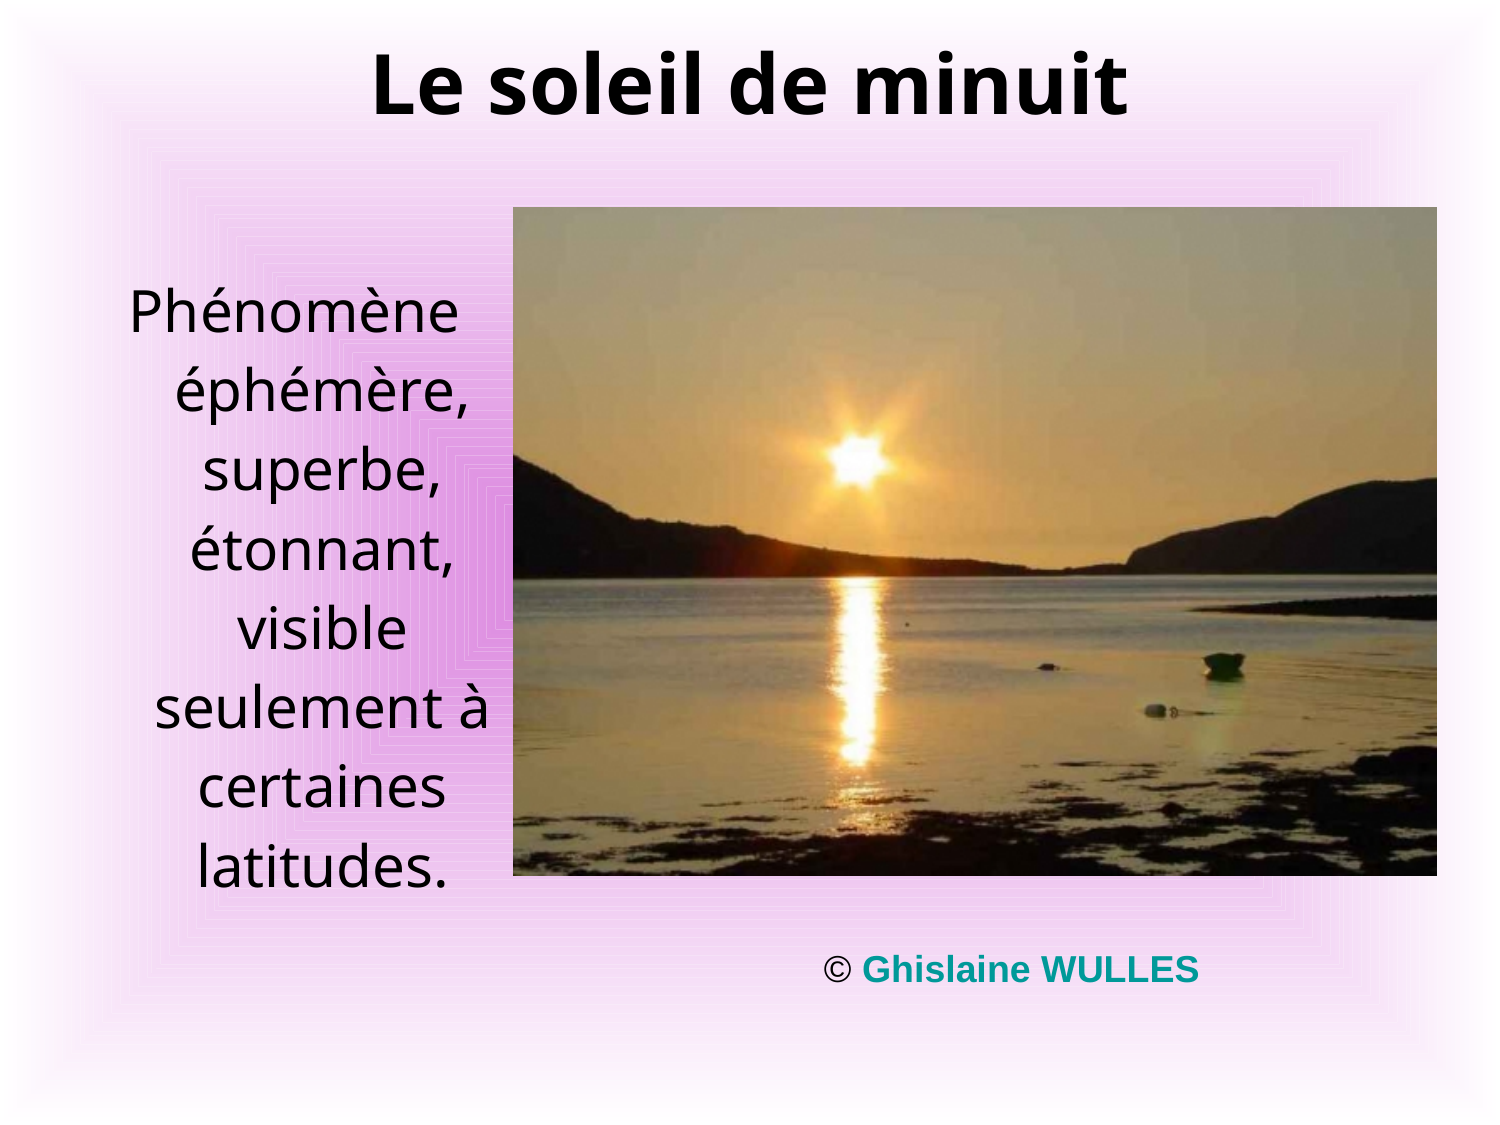

# Le soleil de minuit
Phénomène éphémère, superbe, étonnant, visible seulement à certaines latitudes.
© Ghislaine WULLES